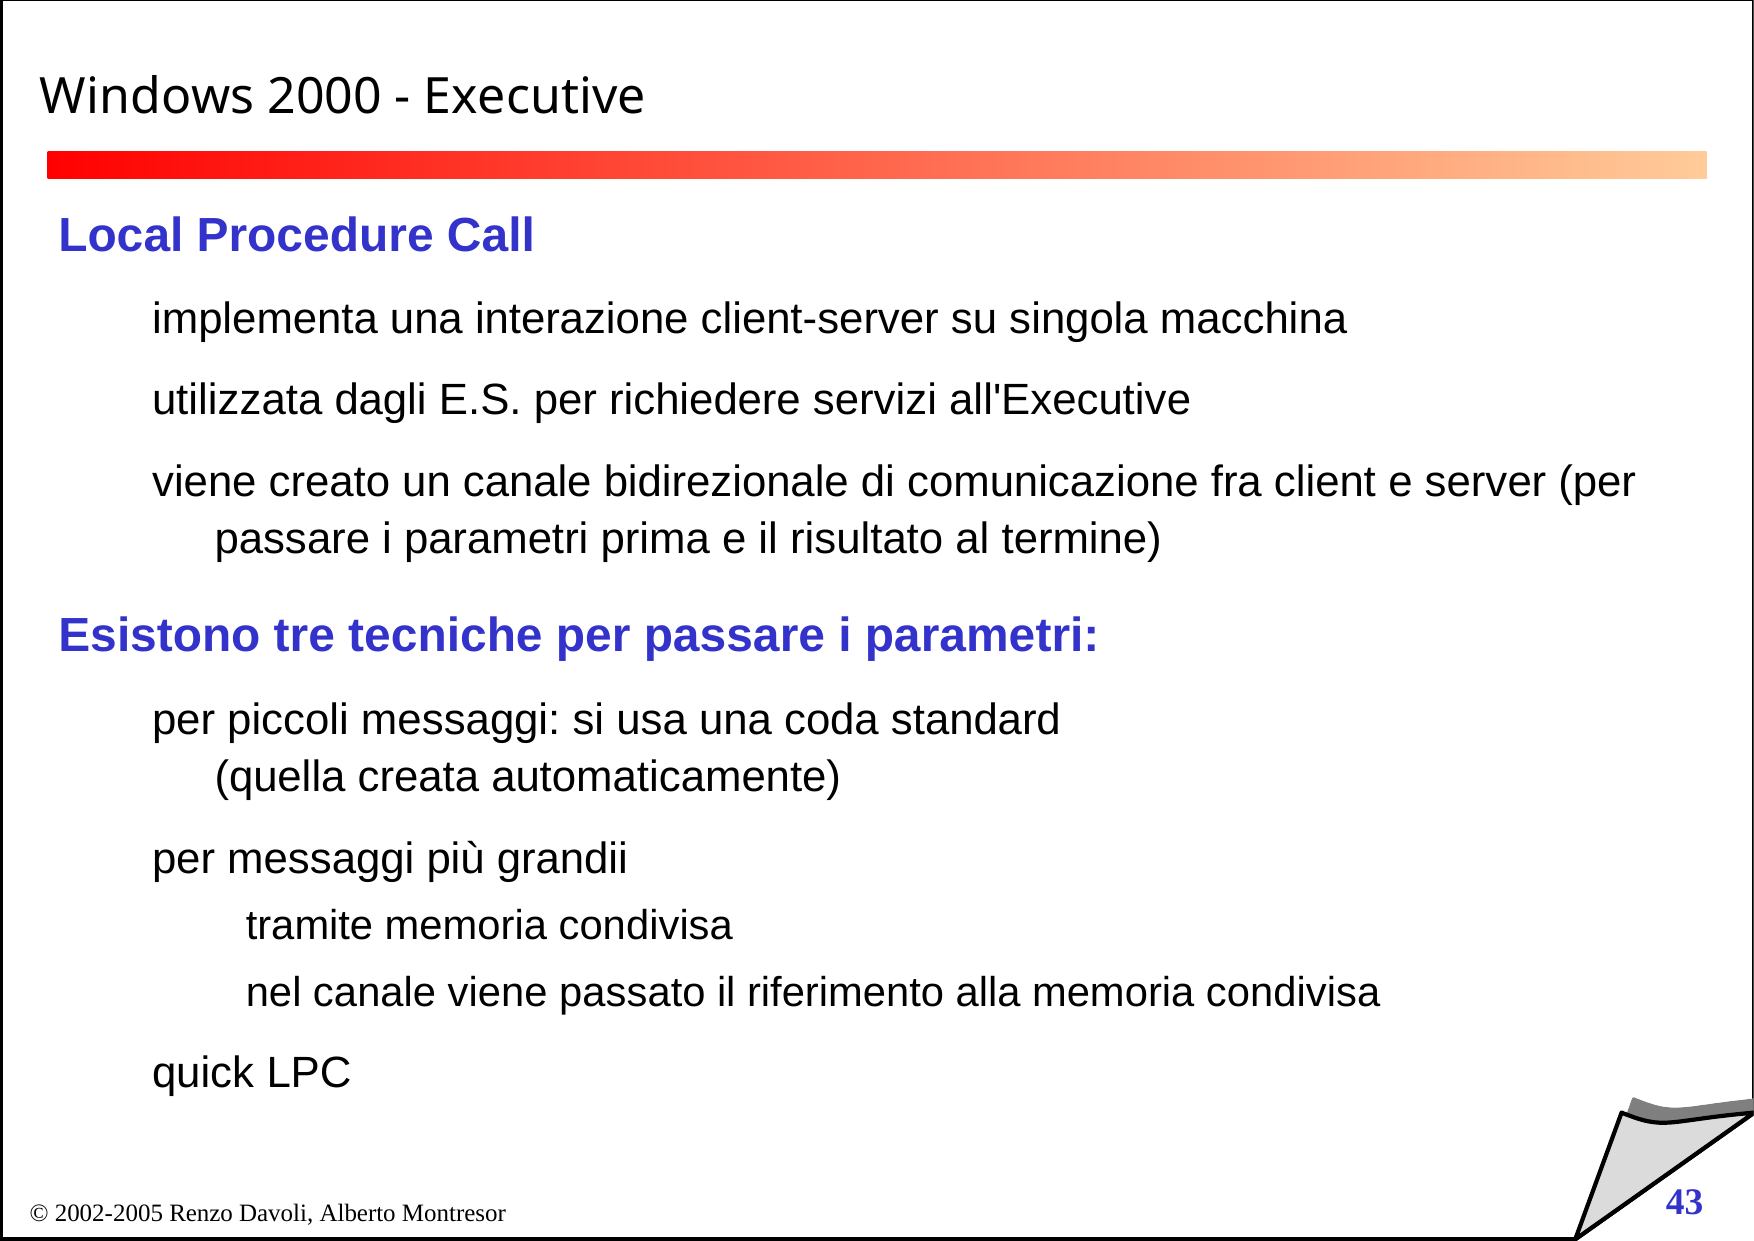

# Windows 2000 - Executive
Local Procedure Call
implementa una interazione client-server su singola macchina
utilizzata dagli E.S. per richiedere servizi all'Executive
viene creato un canale bidirezionale di comunicazione fra client e server (per passare i parametri prima e il risultato al termine)
Esistono tre tecniche per passare i parametri:
per piccoli messaggi: si usa una coda standard
(quella creata automaticamente)
per messaggi più grandii
tramite memoria condivisa
nel canale viene passato il riferimento alla memoria condivisa
quick LPC